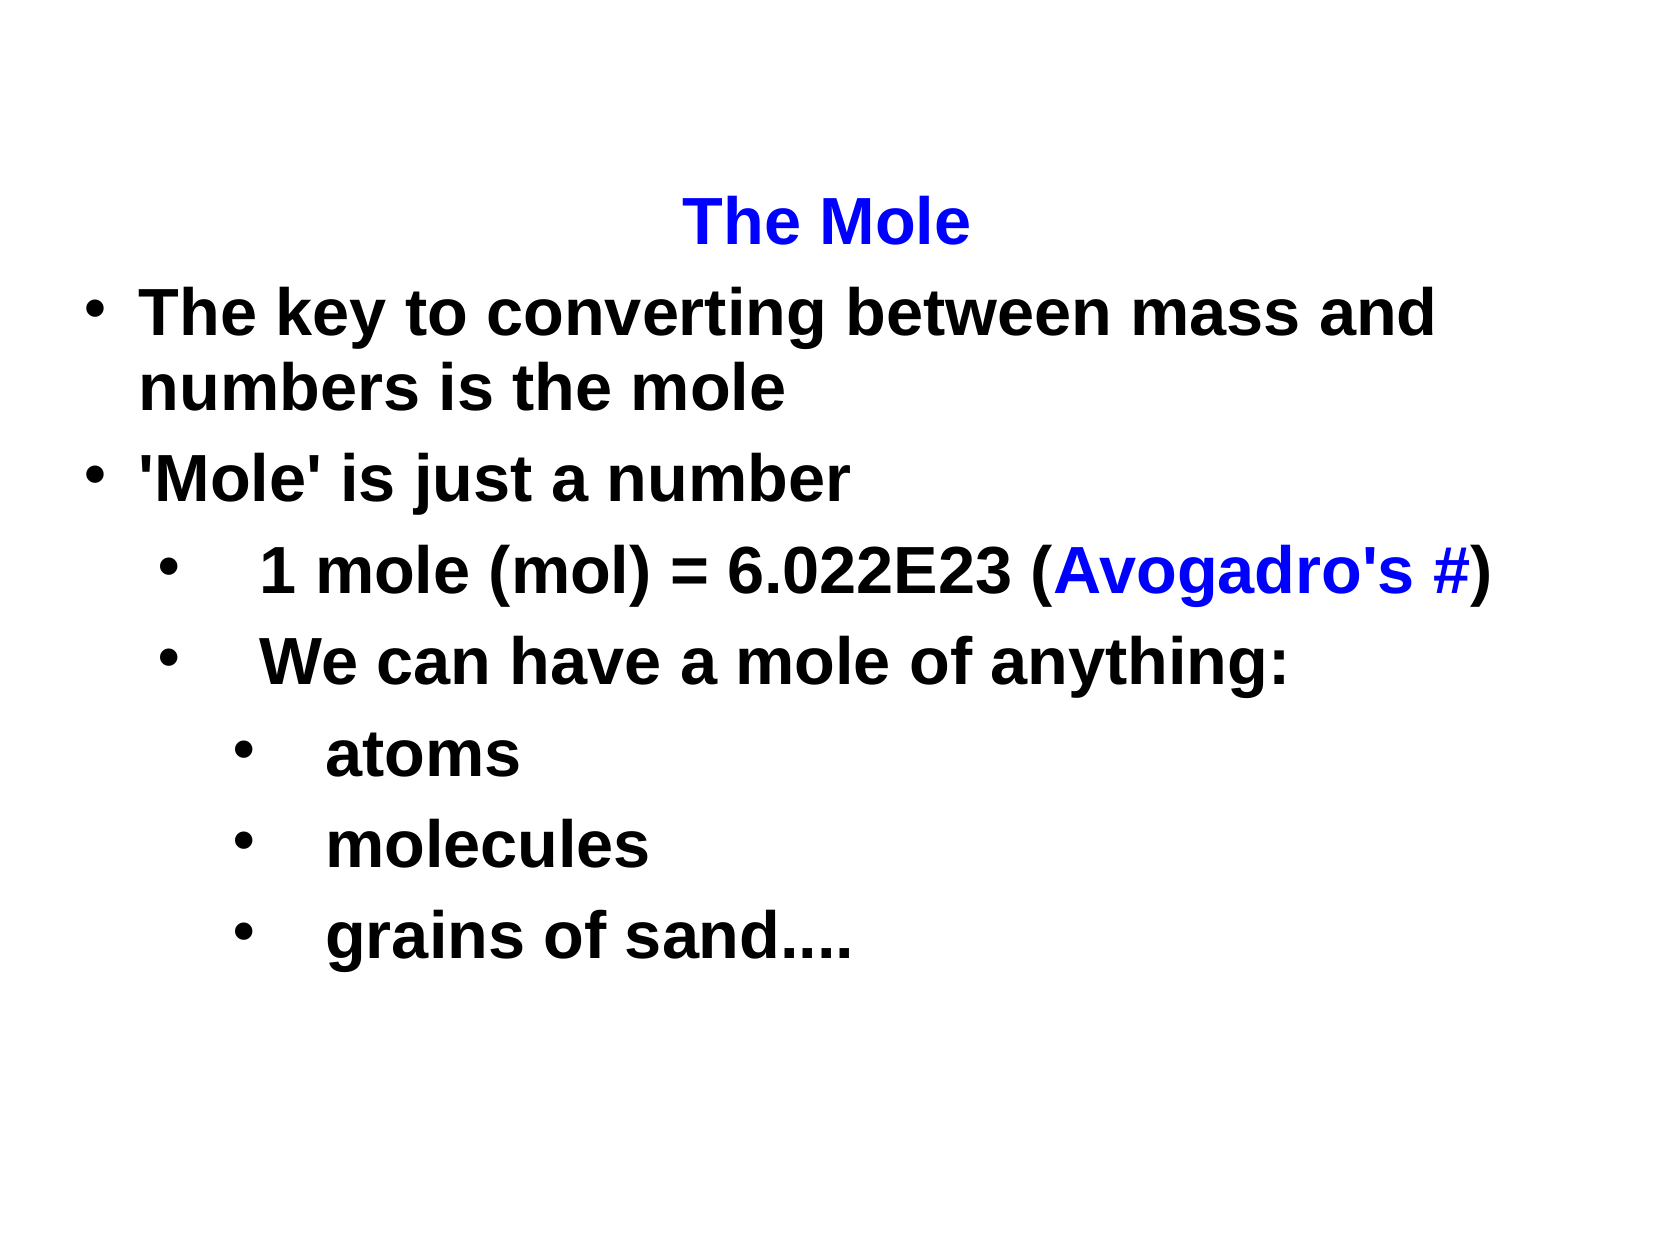

The Mole
The key to converting between mass and numbers is the mole
'Mole' is just a number
1 mole (mol) = 6.022E23 (Avogadro's #)
We can have a mole of anything:
atoms
molecules
grains of sand....